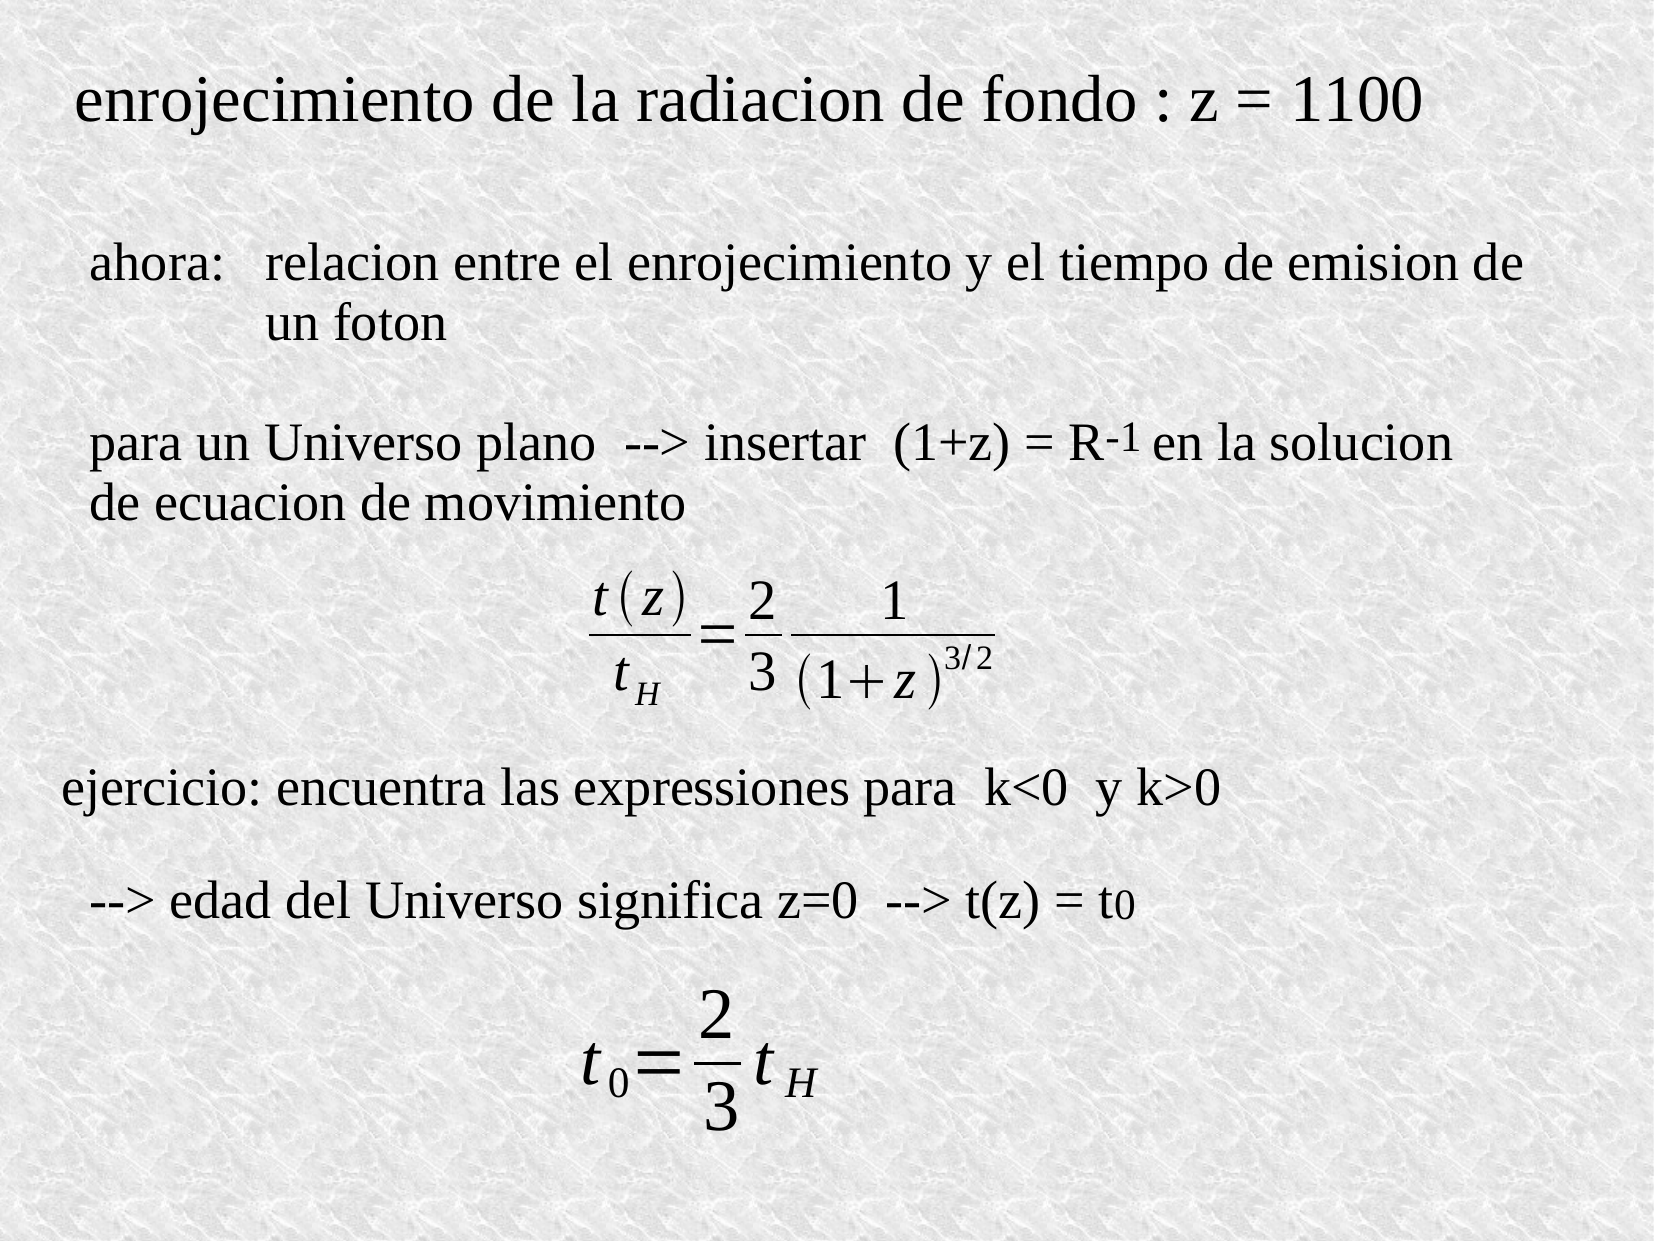

enrojecimiento de la radiacion de fondo : z = 1100
ahora: relacion entre el enrojecimiento y el tiempo de emision de
 un foton
para un Universo plano --> insertar (1+z) = R-1 en la solucion
de ecuacion de movimiento
ejercicio: encuentra las expressiones para k<0 y k>0
--> edad del Universo significa z=0 --> t(z) = t0